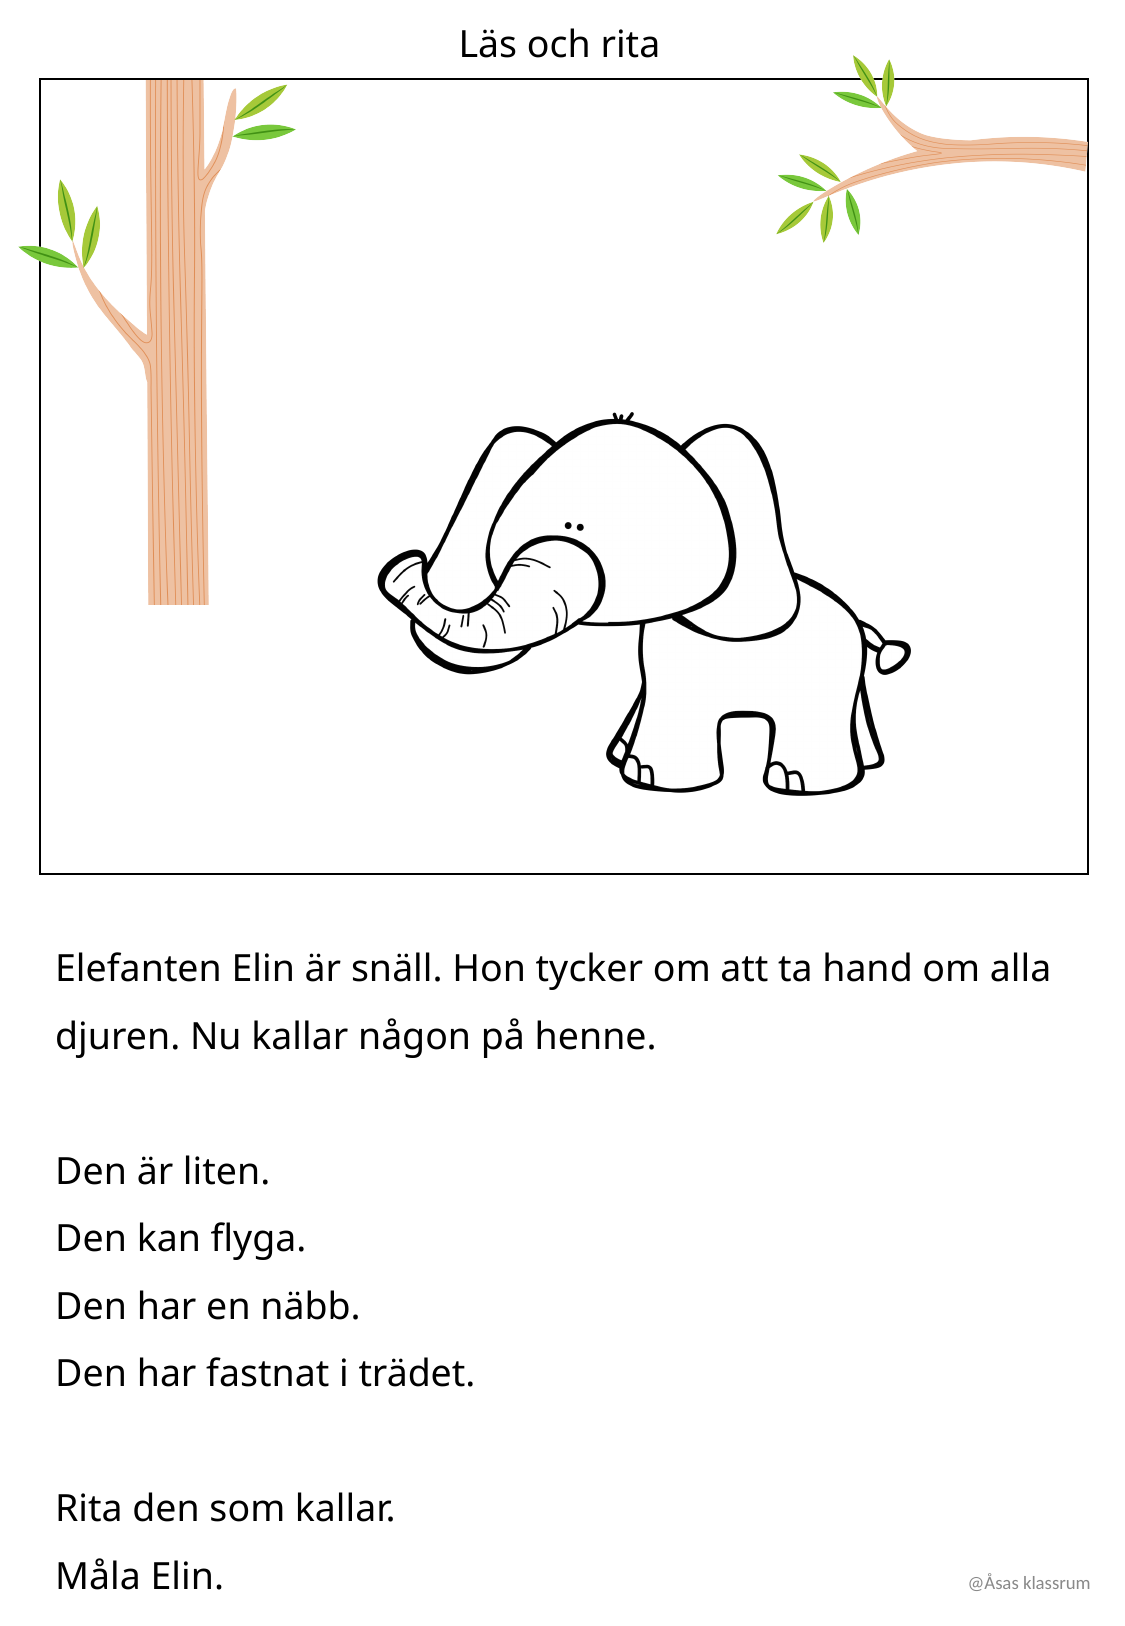

Läs och rita
Elefanten Elin är snäll. Hon tycker om att ta hand om alla djuren. Nu kallar någon på henne.
Den är liten.
Den kan flyga.
Den har en näbb.
Den har fastnat i trädet.
Rita den som kallar.
Måla Elin.
@Åsas klassrum